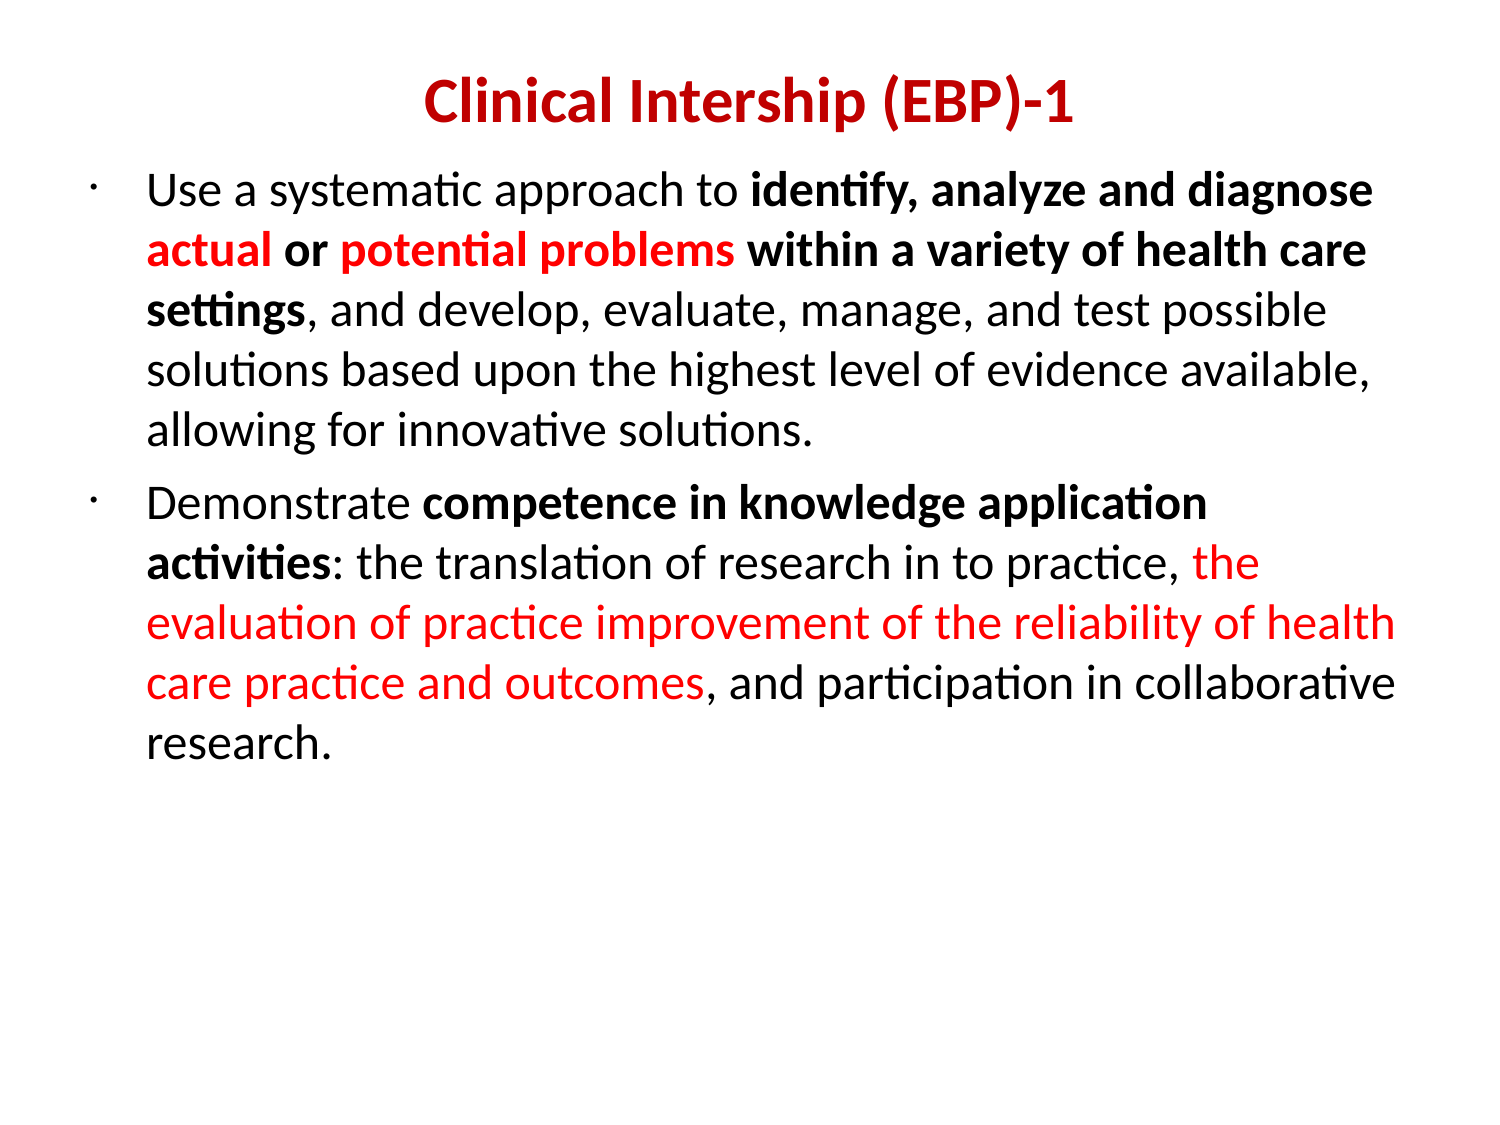

# Clinical Intership (EBP)-1
Use a systematic approach to identify, analyze and diagnose actual or potential problems within a variety of health care settings, and develop, evaluate, manage, and test possible solutions based upon the highest level of evidence available, allowing for innovative solutions.
Demonstrate competence in knowledge application activities: the translation of research in to practice, the evaluation of practice improvement of the reliability of health care practice and outcomes, and participation in collaborative research.